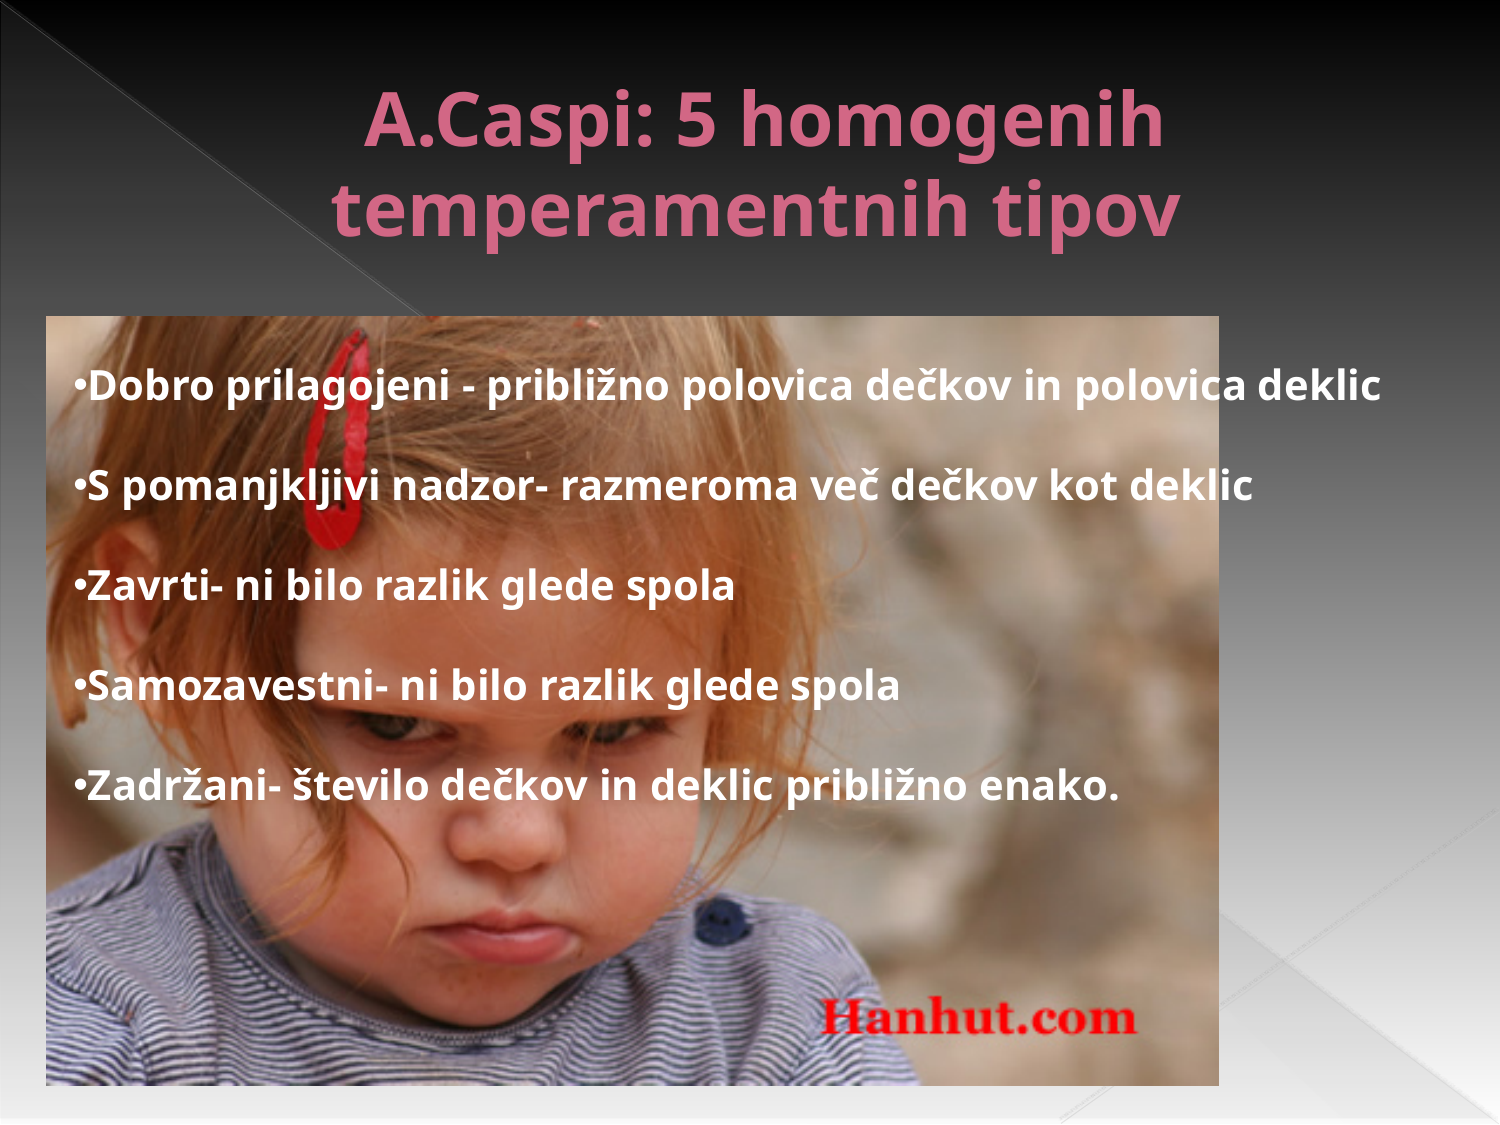

# A.Caspi: 5 homogenih temperamentnih tipov
Dobro prilagojeni - približno polovica dečkov in polovica deklic
S pomanjkljivi nadzor- razmeroma več dečkov kot deklic
Zavrti- ni bilo razlik glede spola
Samozavestni- ni bilo razlik glede spola
Zadržani- število dečkov in deklic približno enako.